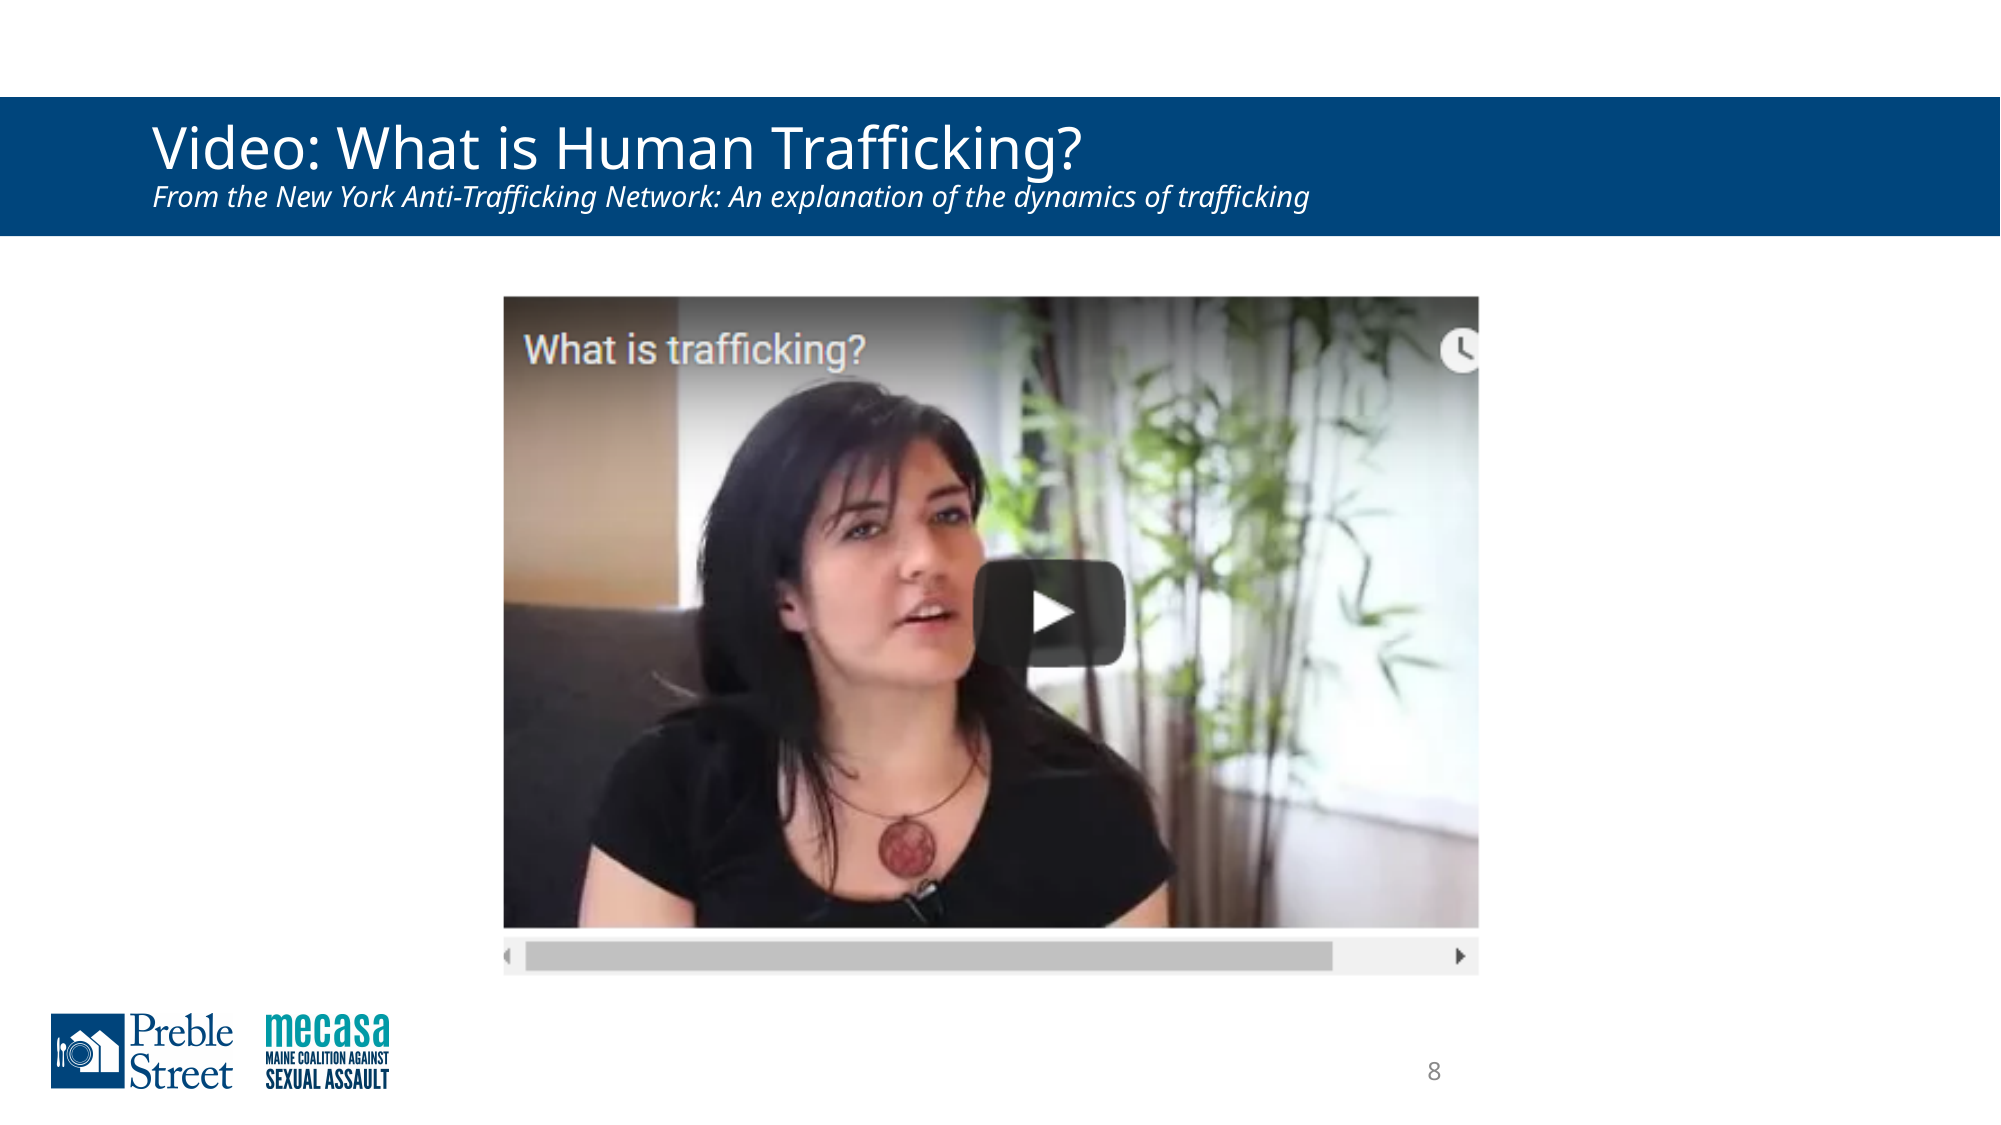

# Video: What is Human Trafficking? From the New York Anti-Trafficking Network: ​​An explanation of the dynamics of trafficking
7